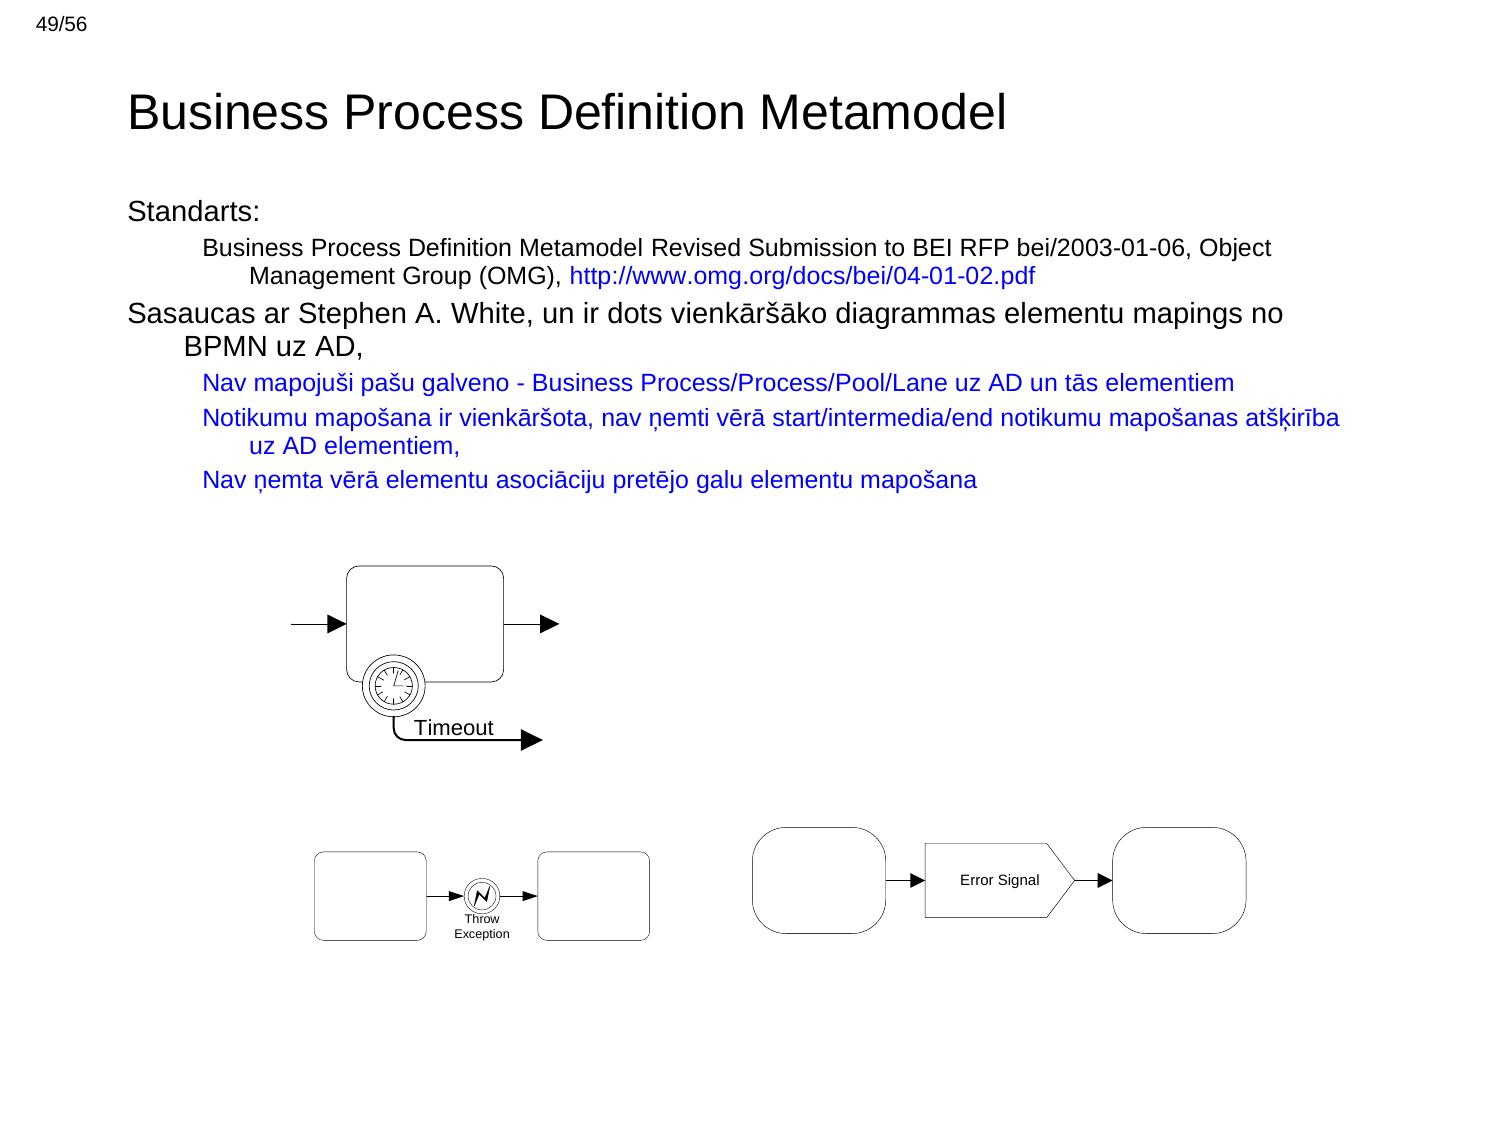

49
# Business Process Definition Metamodel
Standarts:
Business Process Definition Metamodel Revised Submission to BEI RFP bei/2003-01-06, Object Management Group (OMG), http://www.omg.org/docs/bei/04-01-02.pdf
Sasaucas ar Stephen A. White, un ir dots vienkāršāko diagrammas elementu mapings no BPMN uz AD,
Nav mapojuši pašu galveno - Business Process/Process/Pool/Lane uz AD un tās elementiem
Notikumu mapošana ir vienkāršota, nav ņemti vērā start/intermedia/end notikumu mapošanas atšķirība uz AD elementiem,
Nav ņemta vērā elementu asociāciju pretējo galu elementu mapošana